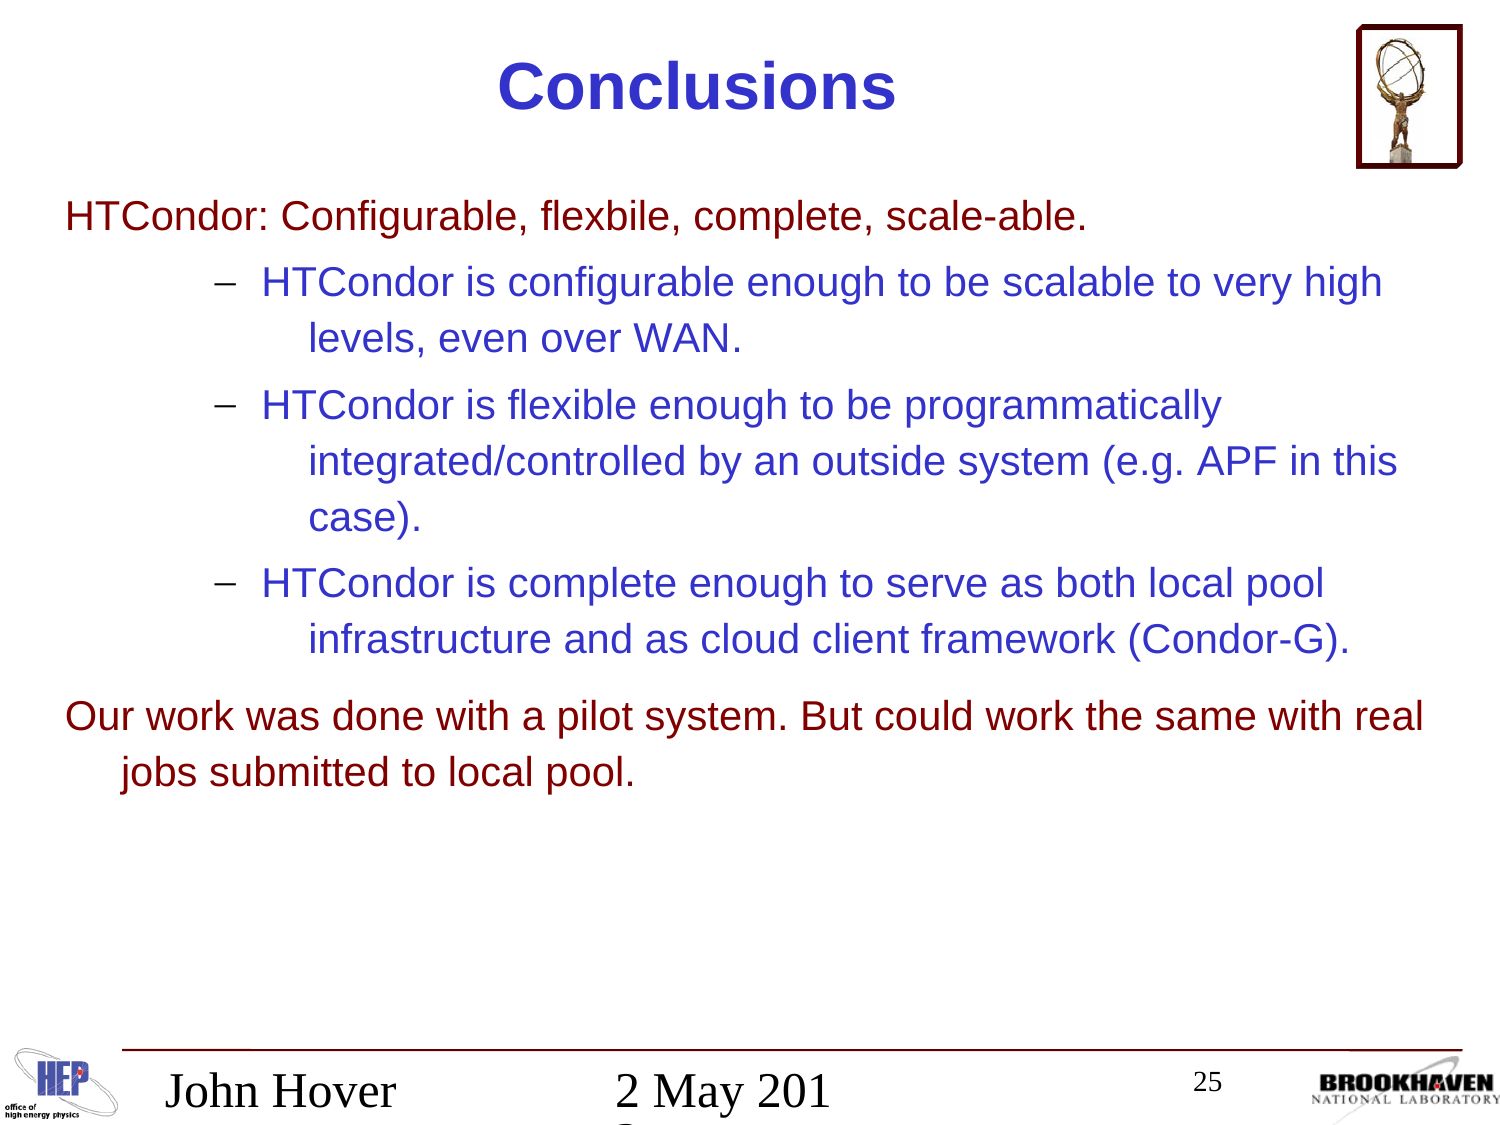

# Conclusions
HTCondor: Configurable, flexbile, complete, scale-able.
HTCondor is configurable enough to be scalable to very high levels, even over WAN.
HTCondor is flexible enough to be programmatically integrated/controlled by an outside system (e.g. APF in this case).
HTCondor is complete enough to serve as both local pool infrastructure and as cloud client framework (Condor-G).
Our work was done with a pilot system. But could work the same with real jobs submitted to local pool.
2 May 2013
John Hover